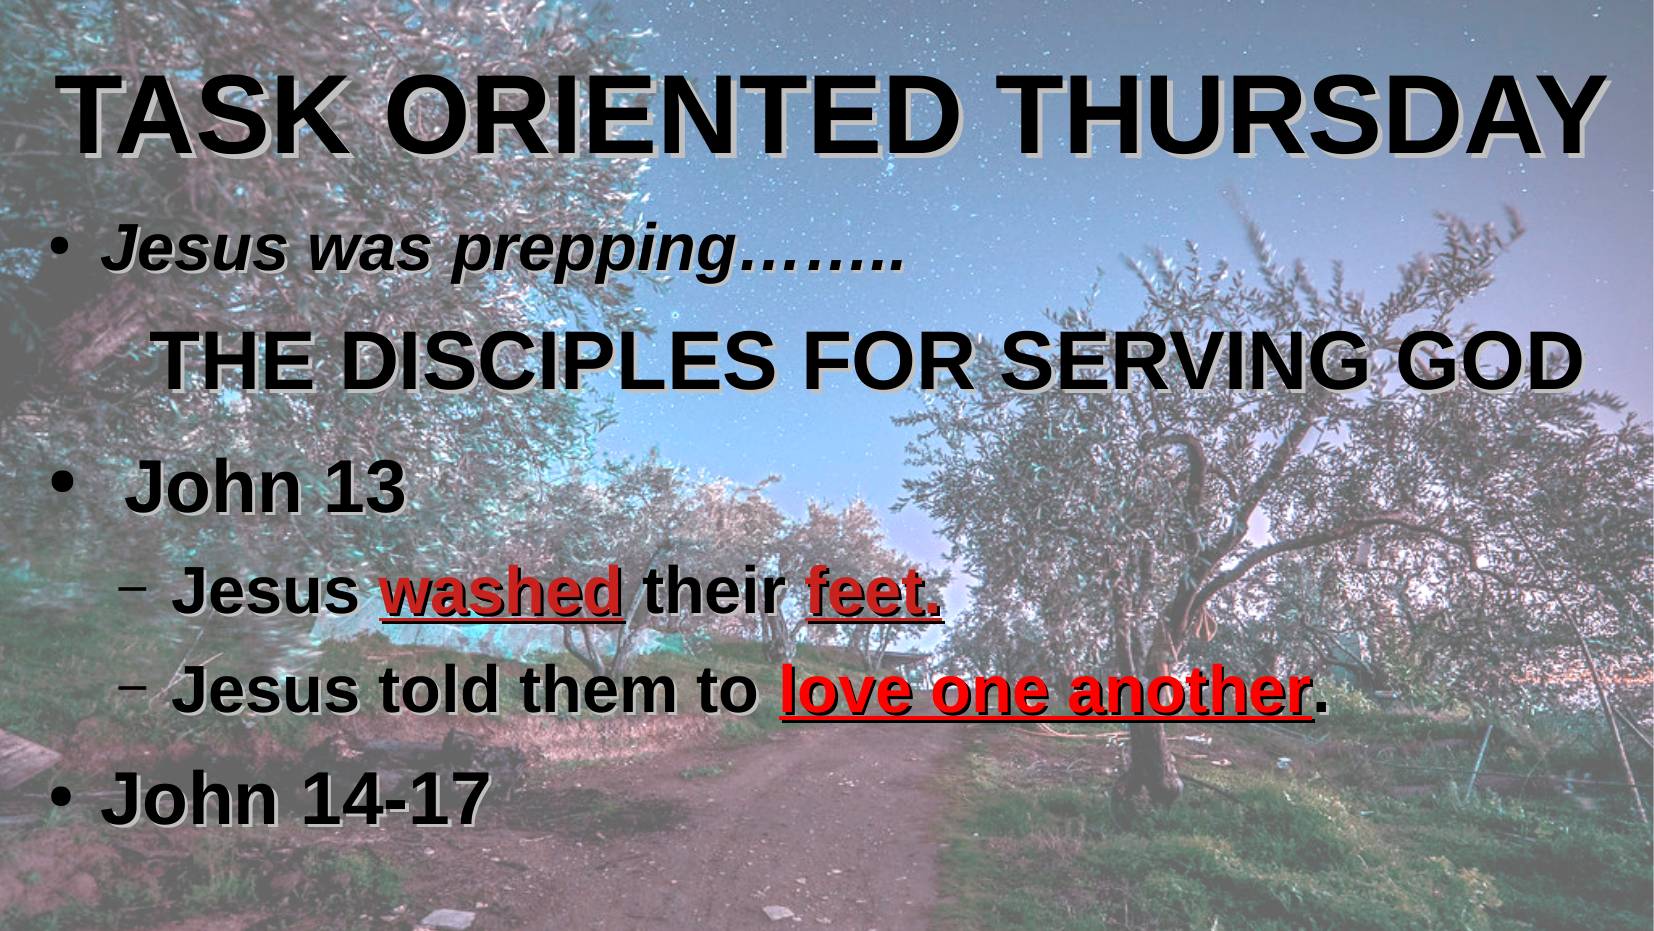

# TASK ORIENTED THURSDAY
Jesus was prepping……..
THE DISCIPLES FOR SERVING GOD
 John 13
Jesus washed their feet.
Jesus told them to love one another.
John 14-17